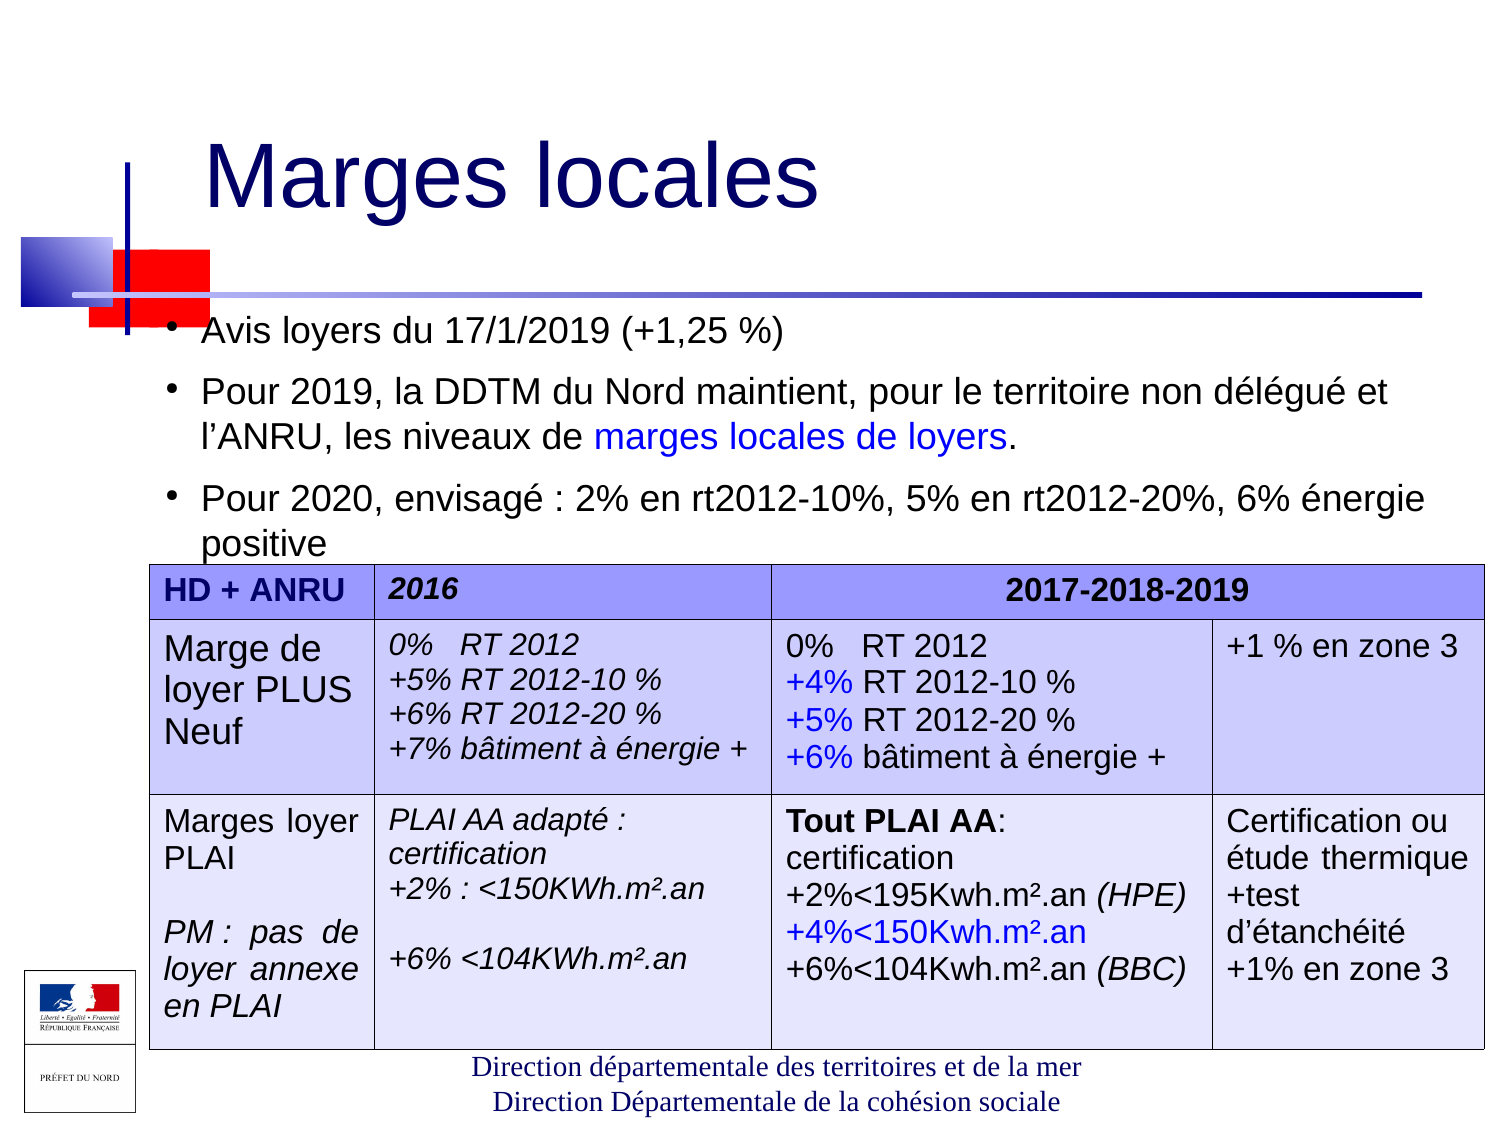

# Marges locales
Avis loyers du 17/1/2019 (+1,25 %)
Pour 2019, la DDTM du Nord maintient, pour le territoire non délégué et l’ANRU, les niveaux de marges locales de loyers.
Pour 2020, envisagé : 2% en rt2012-10%, 5% en rt2012-20%, 6% énergie positive
| HD + ANRU | 2016 | 2017-2018-2019 | |
| --- | --- | --- | --- |
| Marge de loyer PLUS Neuf | 0% RT 2012 +5% RT 2012-10 % +6% RT 2012-20 % +7% bâtiment à énergie + | 0% RT 2012 +4% RT 2012-10 % +5% RT 2012-20 % +6% bâtiment à énergie + | +1 % en zone 3 |
| Marges loyer PLAI PM : pas de loyer annexe en PLAI | PLAI AA adapté : certification +2% : <150KWh.m².an +6% <104KWh.m².an | Tout PLAI AA: certification +2%<195Kwh.m².an (HPE) +4%<150Kwh.m².an +6%<104Kwh.m².an (BBC) | Certification ou étude thermique +test d’étanchéité +1% en zone 3 |